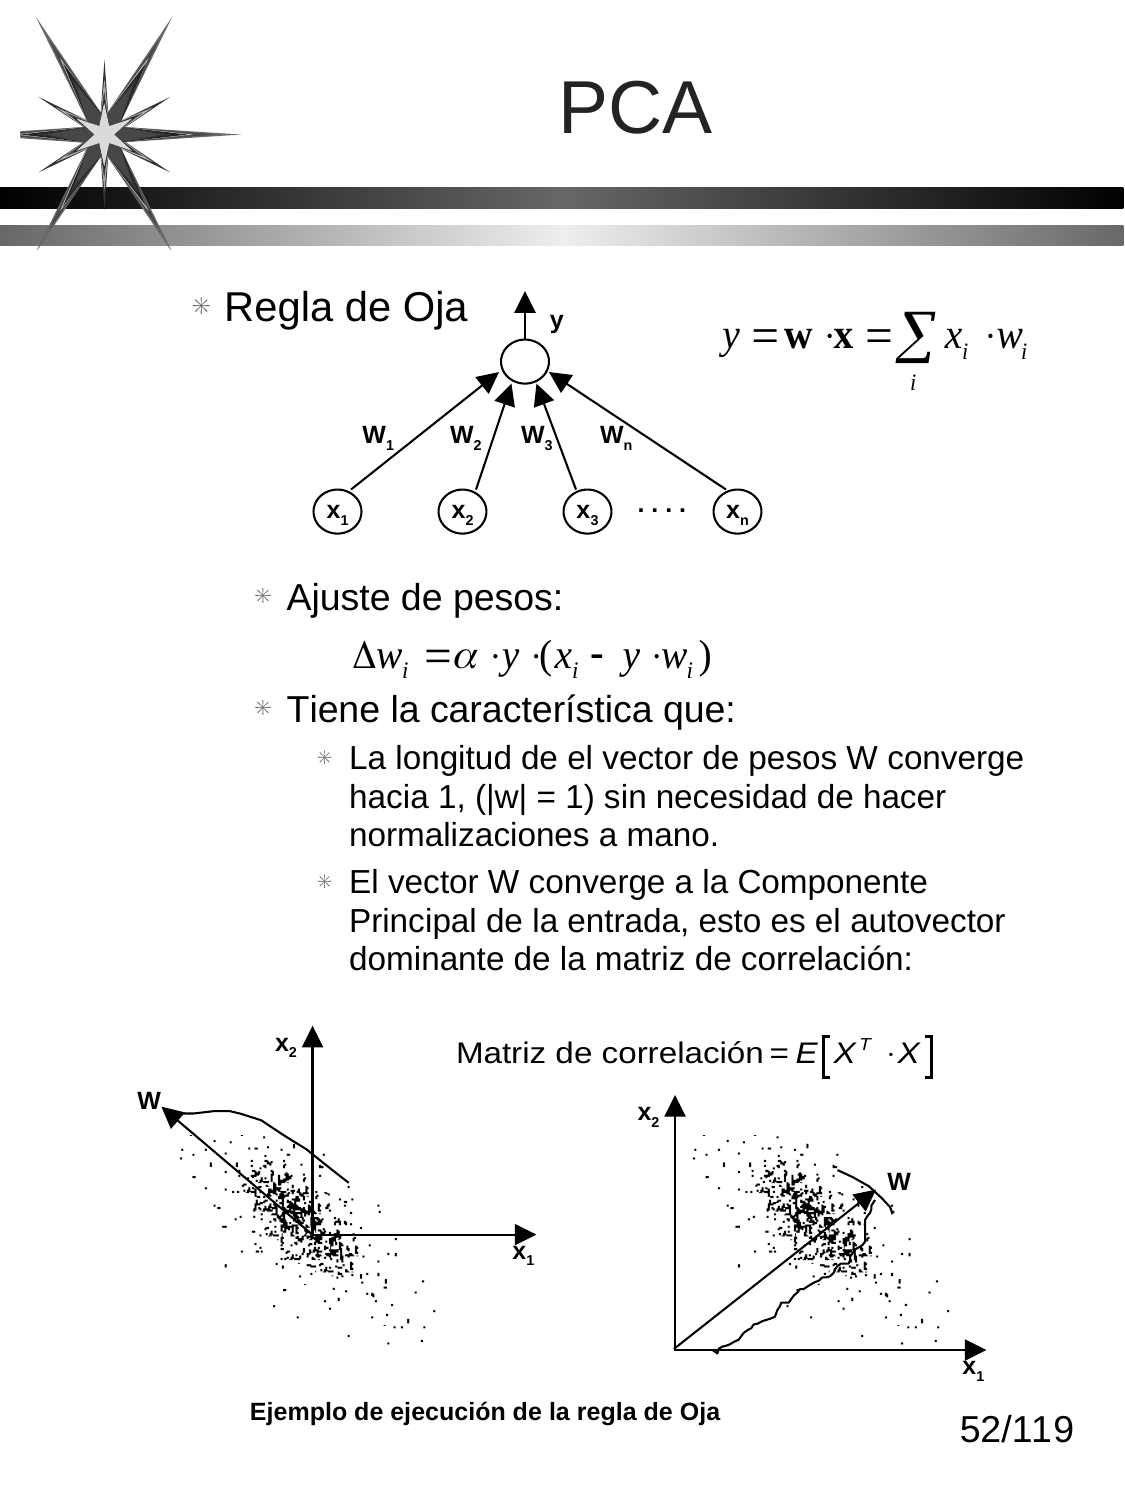

# PCA
Regla de Oja
Ajuste de pesos:
Tiene la característica que:
La longitud de el vector de pesos W converge hacia 1, (|w| = 1) sin necesidad de hacer normalizaciones a mano.
El vector W converge a la Componente Principal de la entrada, esto es el autovector dominante de la matriz de correlación:
y
W1
W2
W3
Wn
. . . .
x1
x2
x3
xn
x2
W
x2
W
x1
x1
Ejemplo de ejecución de la regla de Oja